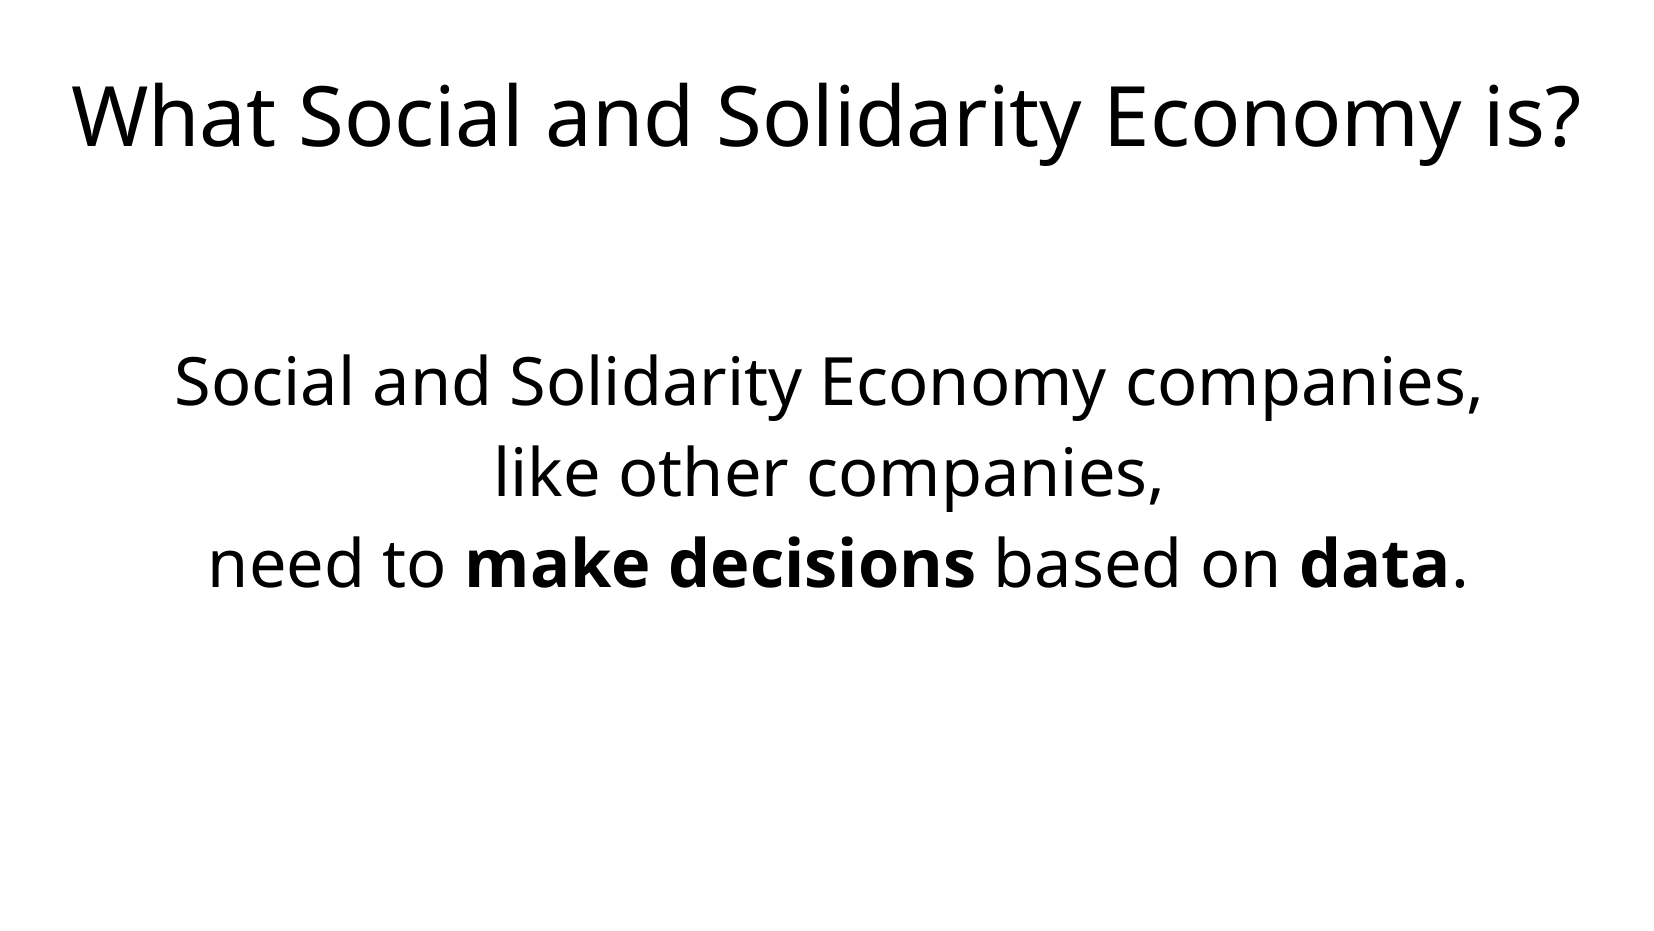

# What Social and Solidarity Economy is?
Social and Solidarity Economy companies,
like other companies,
need to make decisions based on data.